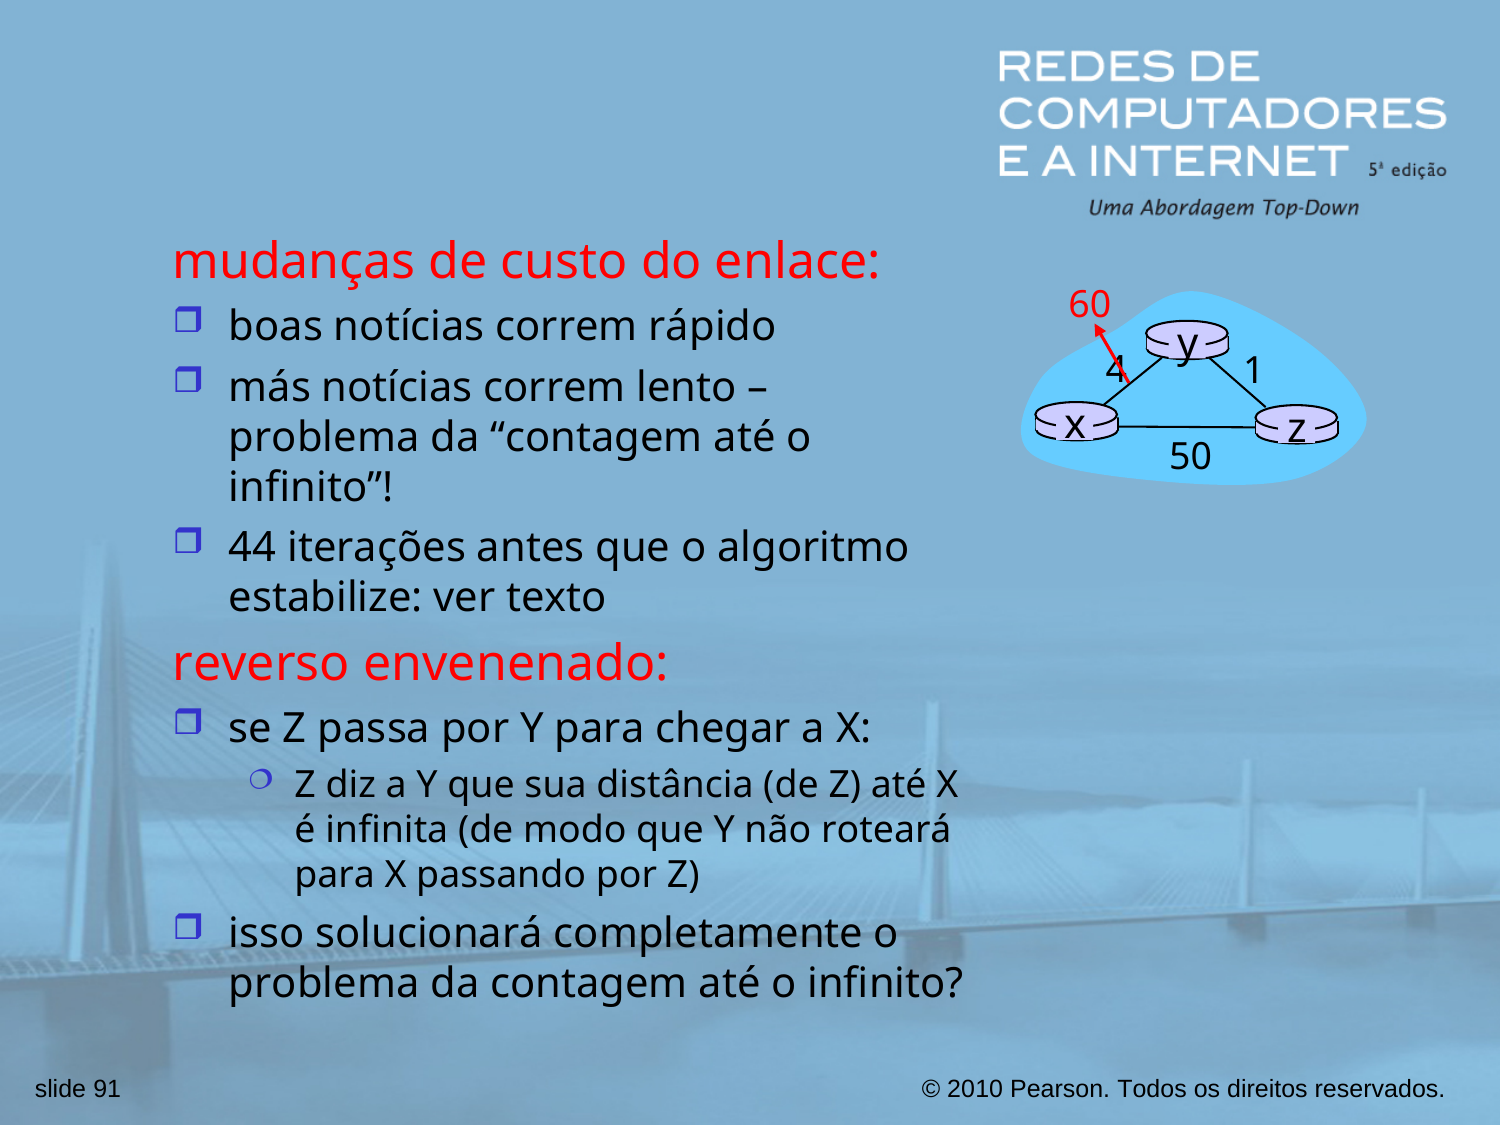

mudanças de custo do enlace:
boas notícias correm rápido
más notícias correm lento – problema da “contagem até o infinito”!
44 iterações antes que o algoritmo estabilize: ver texto
reverso envenenado:
se Z passa por Y para chegar a X:
Z diz a Y que sua distância (de Z) até X é infinita (de modo que Y não roteará para X passando por Z)
isso solucionará completamente o problema da contagem até o infinito?
60
y
4
1
x
z
50